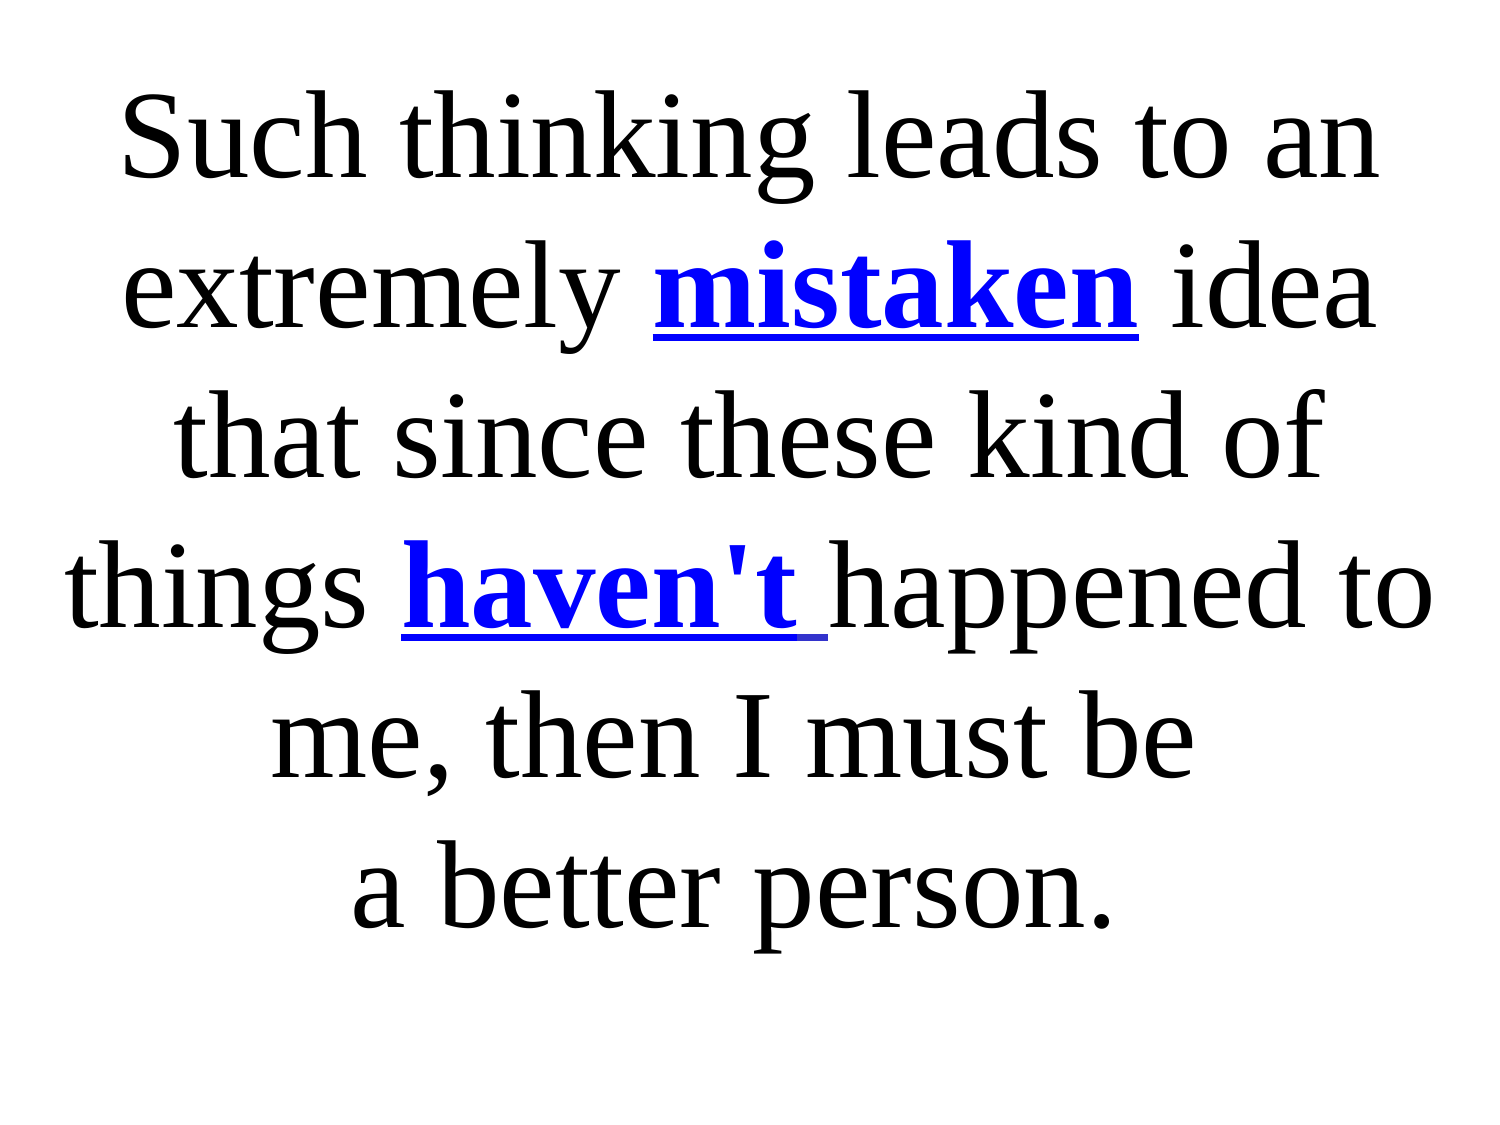

Such thinking leads to an extremely mistaken idea that since these kind of things haven't happened to me, then I must be
a better person.